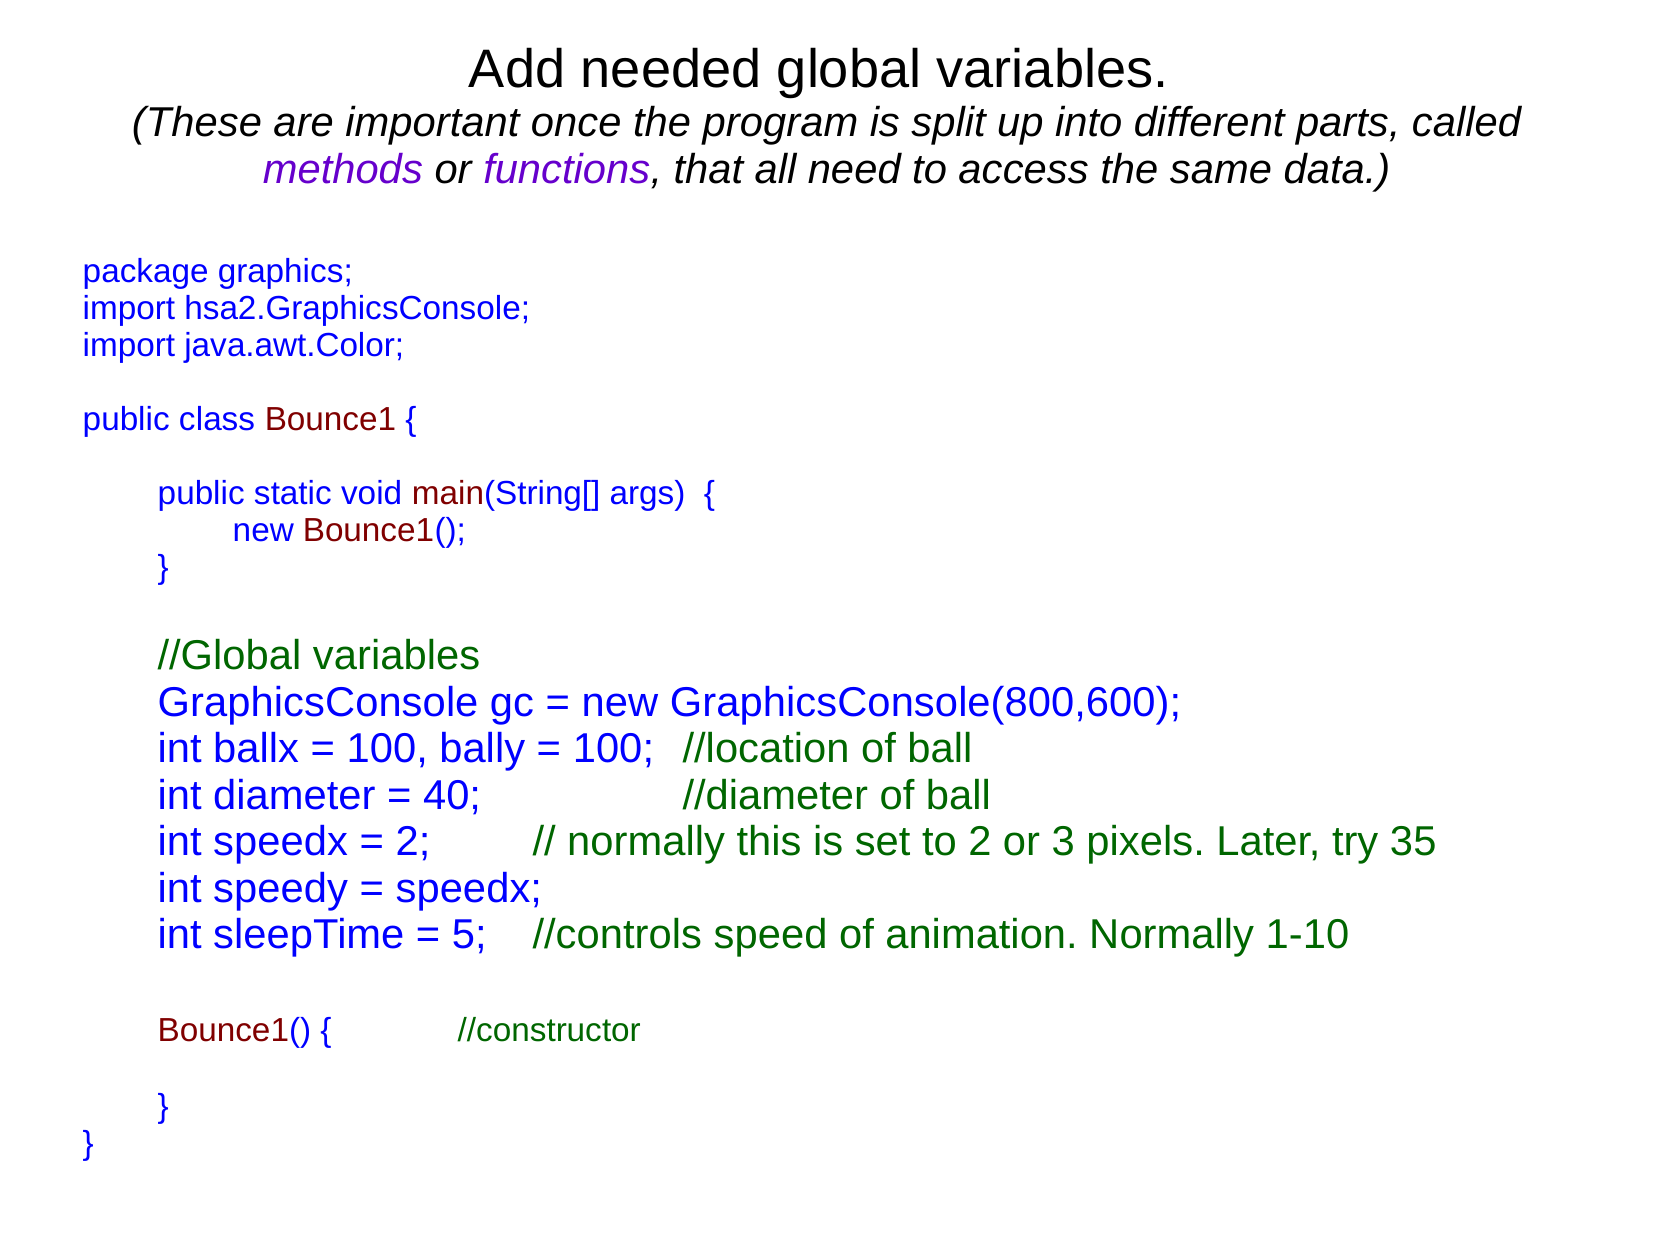

Add needed global variables.
(These are important once the program is split up into different parts, called methods or functions, that all need to access the same data.)
package graphics;
import hsa2.GraphicsConsole;
import java.awt.Color;
public class Bounce1 {
	public static void main(String[] args) {
		new Bounce1();
	}
	//Global variables
 	GraphicsConsole gc = new GraphicsConsole(800,600);
 	int ballx = 100, bally = 100;	//location of ball
	int diameter = 40; 			//diameter of ball
	int speedx = 2;	 	// normally this is set to 2 or 3 pixels. Later, try 35
	int speedy = speedx;
 	int sleepTime = 5; 	//controls speed of animation. Normally 1-10
	Bounce1() {		//constructor
	}
}